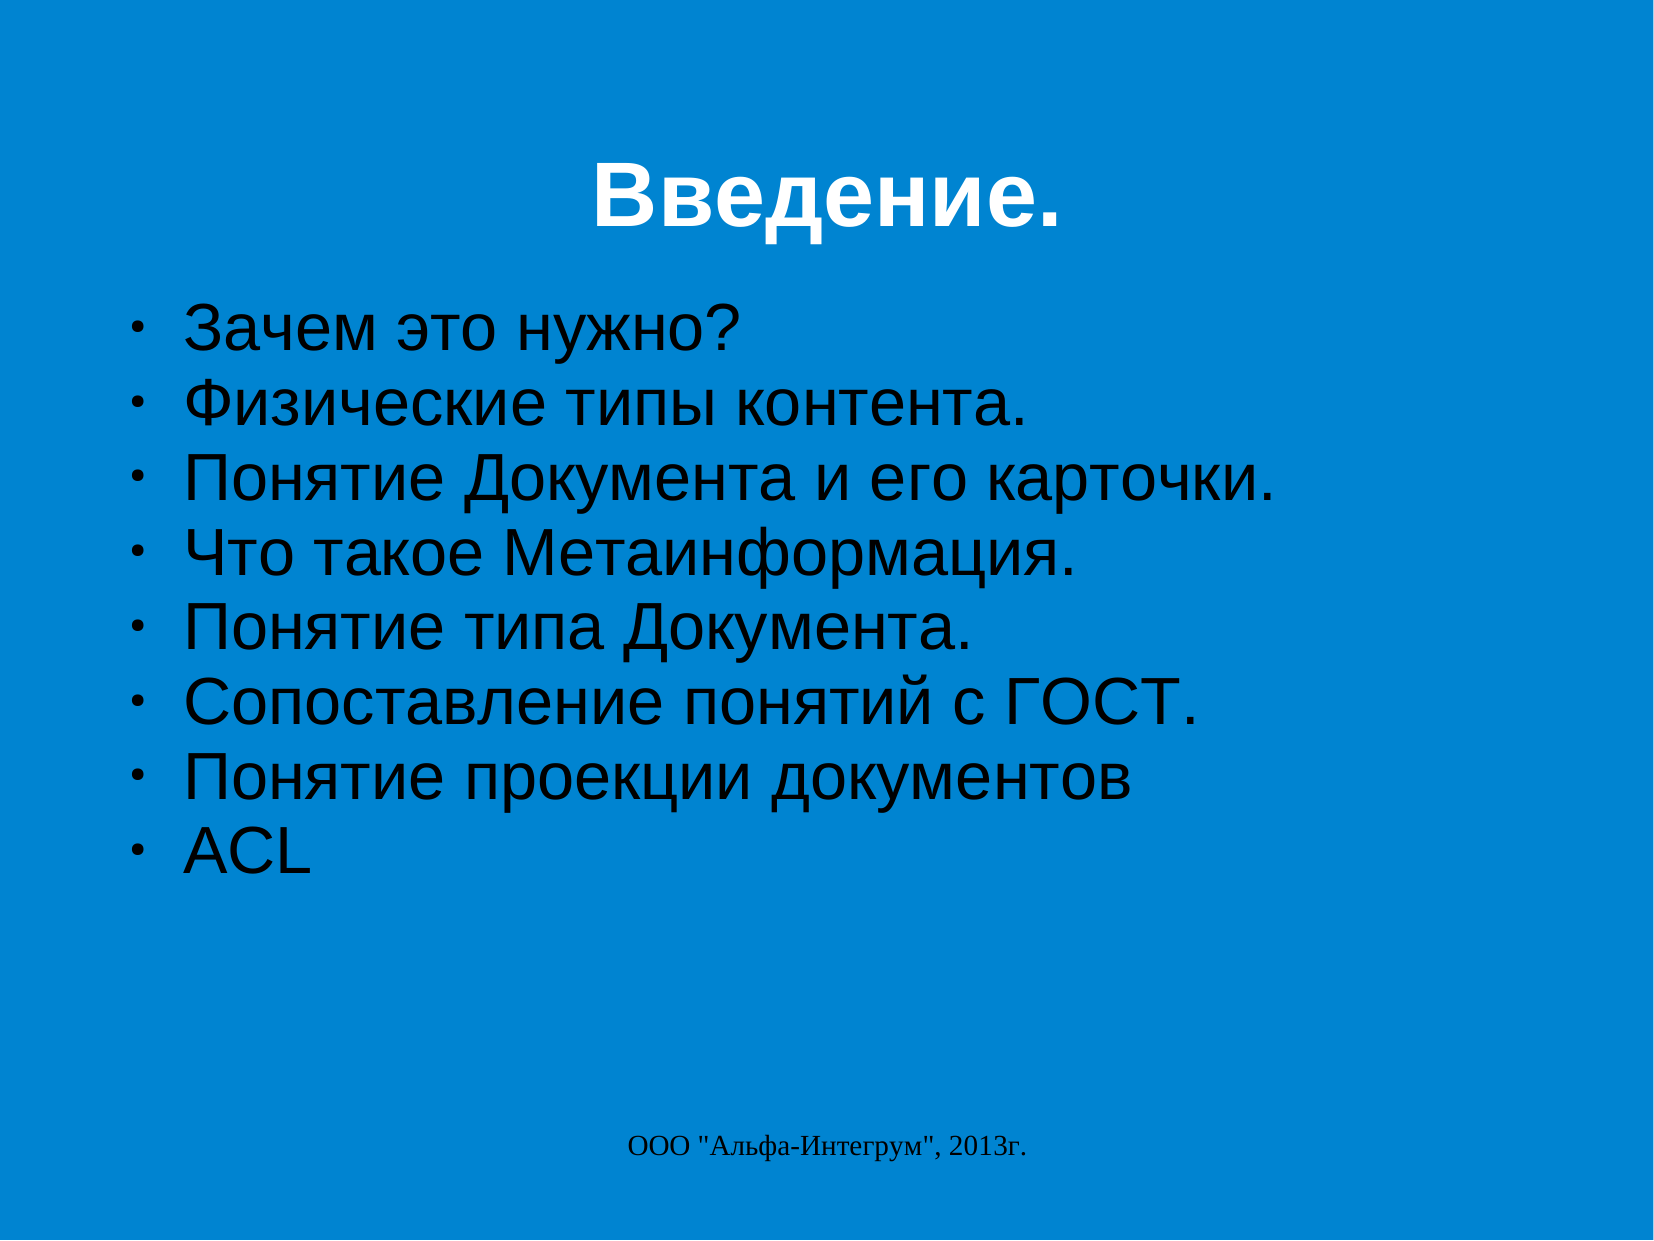

# Введение.
Зачем это нужно?
Физические типы контента.
Понятие Документа и его карточки.
Что такое Метаинформация.
Понятие типа Документа.
Сопоставление понятий с ГОСТ.
Понятие проекции документов
ACL
ООО "Альфа-Интегрум", 2013г.